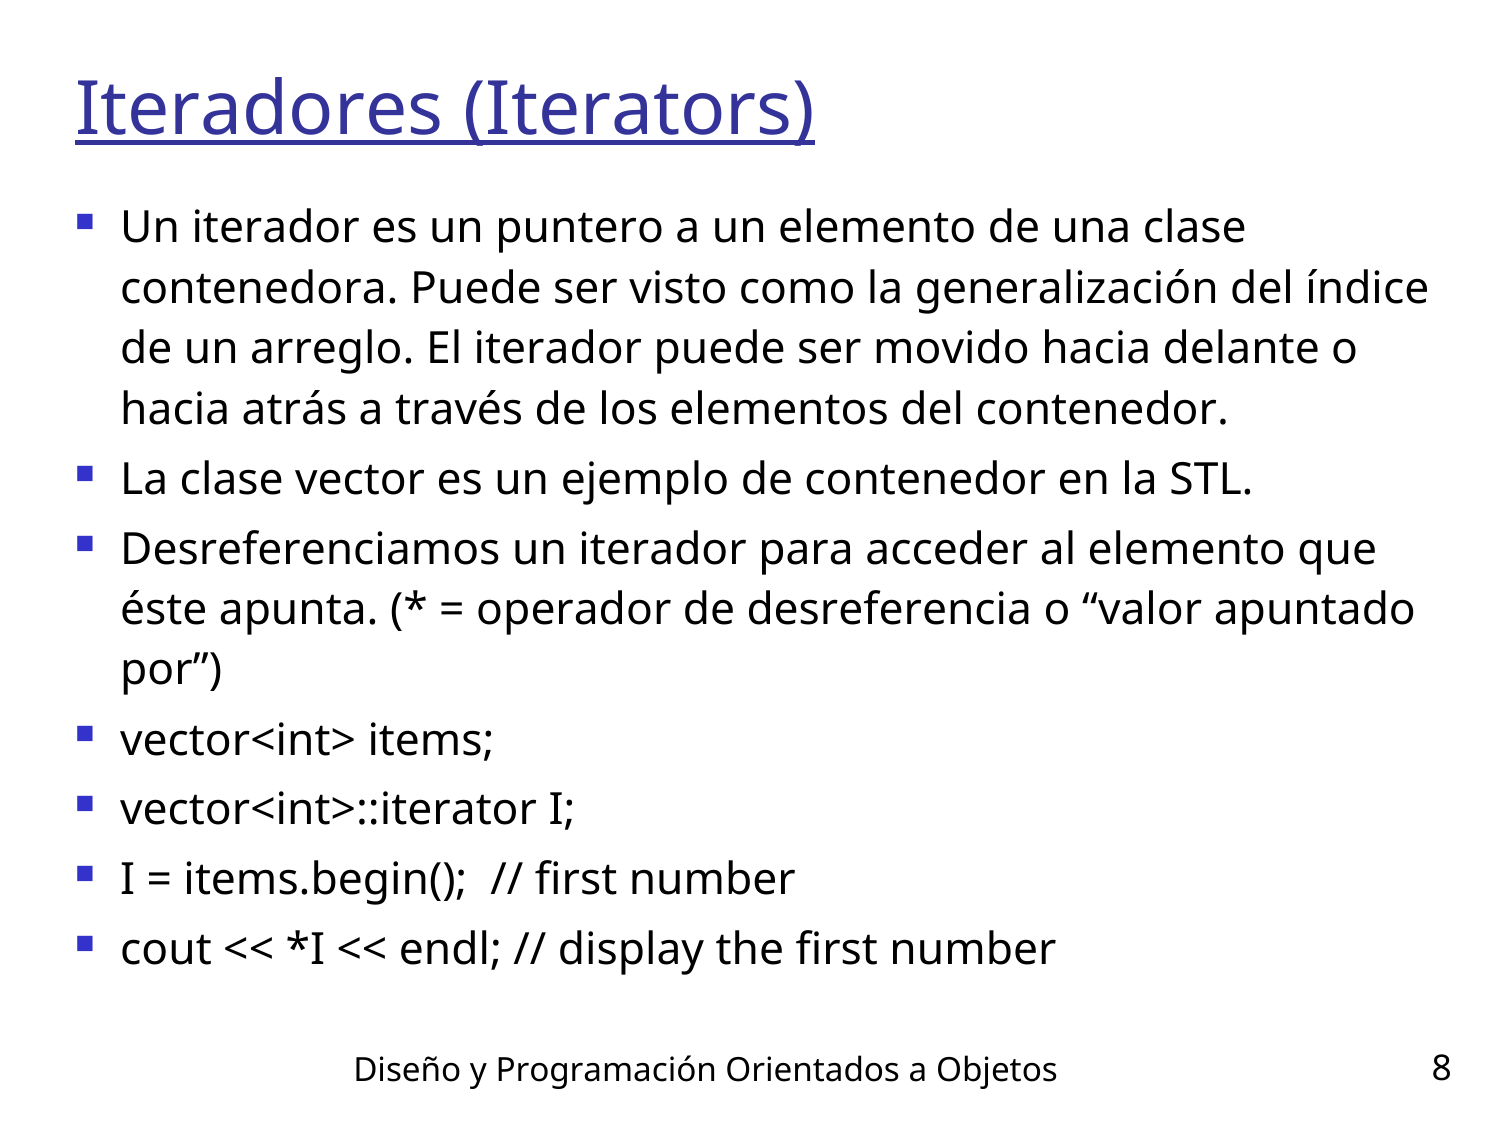

# Iteradores (Iterators)‏
Un iterador es un puntero a un elemento de una clase contenedora. Puede ser visto como la generalización del índice de un arreglo. El iterador puede ser movido hacia delante o hacia atrás a través de los elementos del contenedor.
La clase vector es un ejemplo de contenedor en la STL.
Desreferenciamos un iterador para acceder al elemento que éste apunta. (* = operador de desreferencia o “valor apuntado por”)‏
vector<int> items;
vector<int>::iterator I;
I = items.begin(); // first number
cout << *I << endl; // display the first number
Diseño y Programación Orientados a Objetos
8